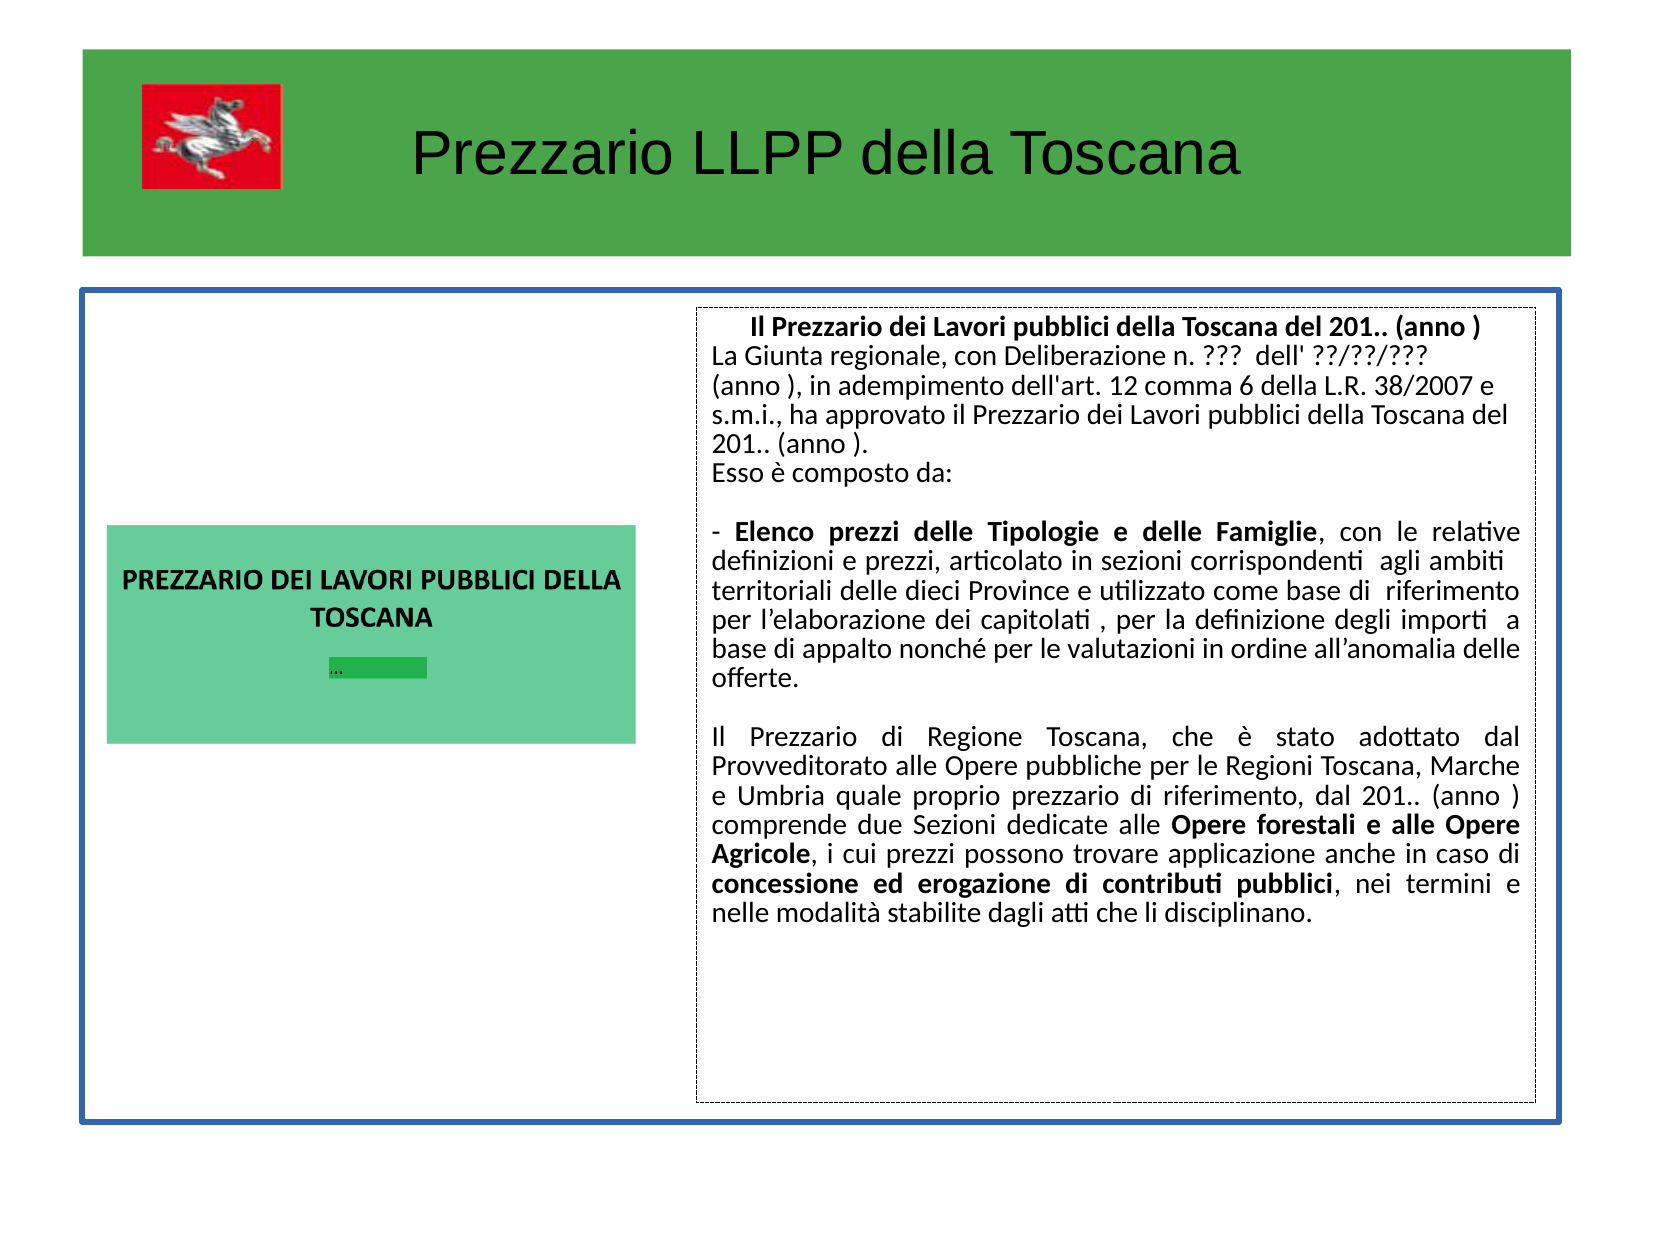

# Prezzario LLPP della Toscana
Il Prezzario dei Lavori pubblici della Toscana del 201.. (anno )
La Giunta regionale, con Deliberazione n. ??? dell' ??/??/??? (anno ), in adempimento dell'art. 12 comma 6 della L.R. 38/2007 e s.m.i., ha approvato il Prezzario dei Lavori pubblici della Toscana del 201.. (anno ).
Esso è composto da:
- Elenco prezzi delle Tipologie e delle Famiglie, con le relative definizioni e prezzi, articolato in sezioni corrispondenti agli ambiti territoriali delle dieci Province e utilizzato come base di riferimento per l’elaborazione dei capitolati , per la definizione degli importi a base di appalto nonché per le valutazioni in ordine all’anomalia delle offerte.
Il Prezzario di Regione Toscana, che è stato adottato dal Provveditorato alle Opere pubbliche per le Regioni Toscana, Marche e Umbria quale proprio prezzario di riferimento, dal 201.. (anno ) comprende due Sezioni dedicate alle Opere forestali e alle Opere Agricole, i cui prezzi possono trovare applicazione anche in caso di concessione ed erogazione di contributi pubblici, nei termini e nelle modalità stabilite dagli atti che li disciplinano.